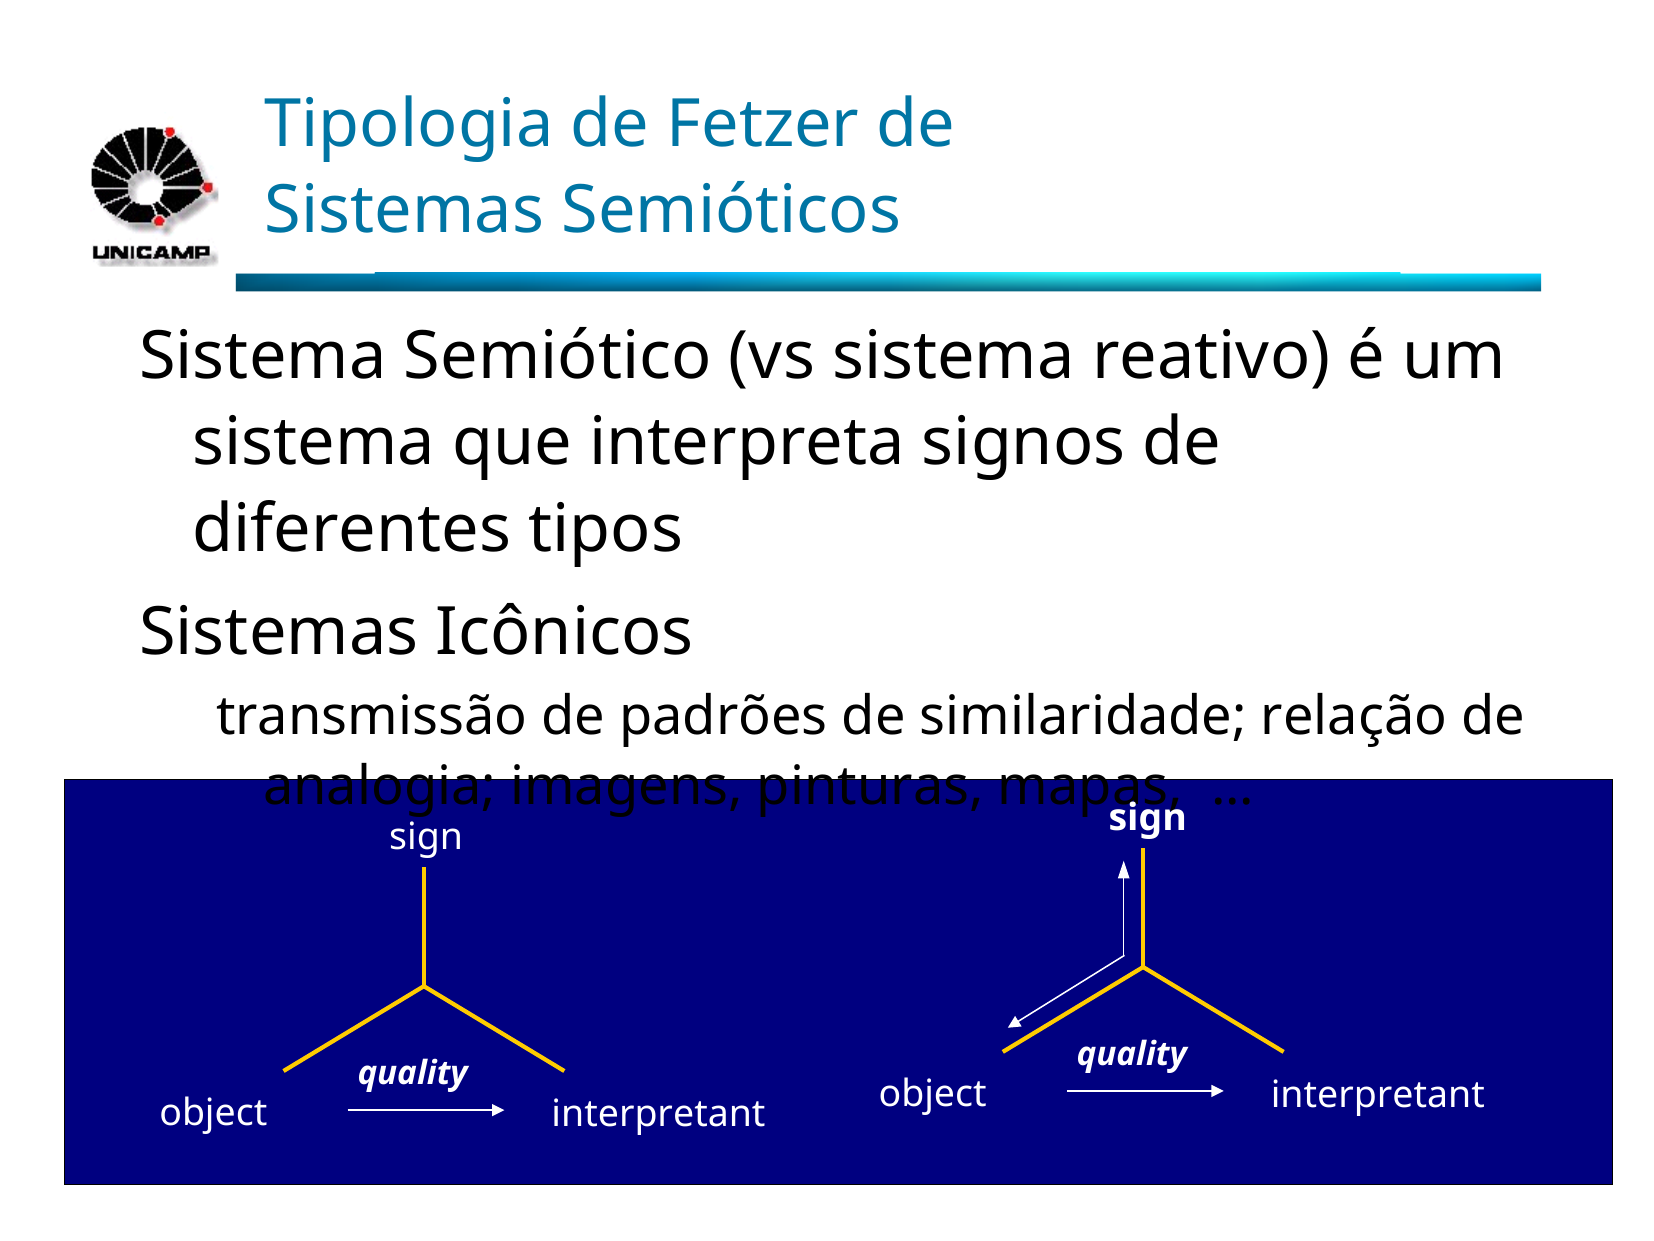

# Tipologia de Fetzer de Sistemas Semióticos
Sistema Semiótico (vs sistema reativo) é um sistema que interpreta signos de diferentes tipos
Sistemas Icônicos
transmissão de padrões de similaridade; relação de analogia; imagens, pinturas, mapas, ...
sign
quality
object
interpretant
sign
quality
object
interpretant